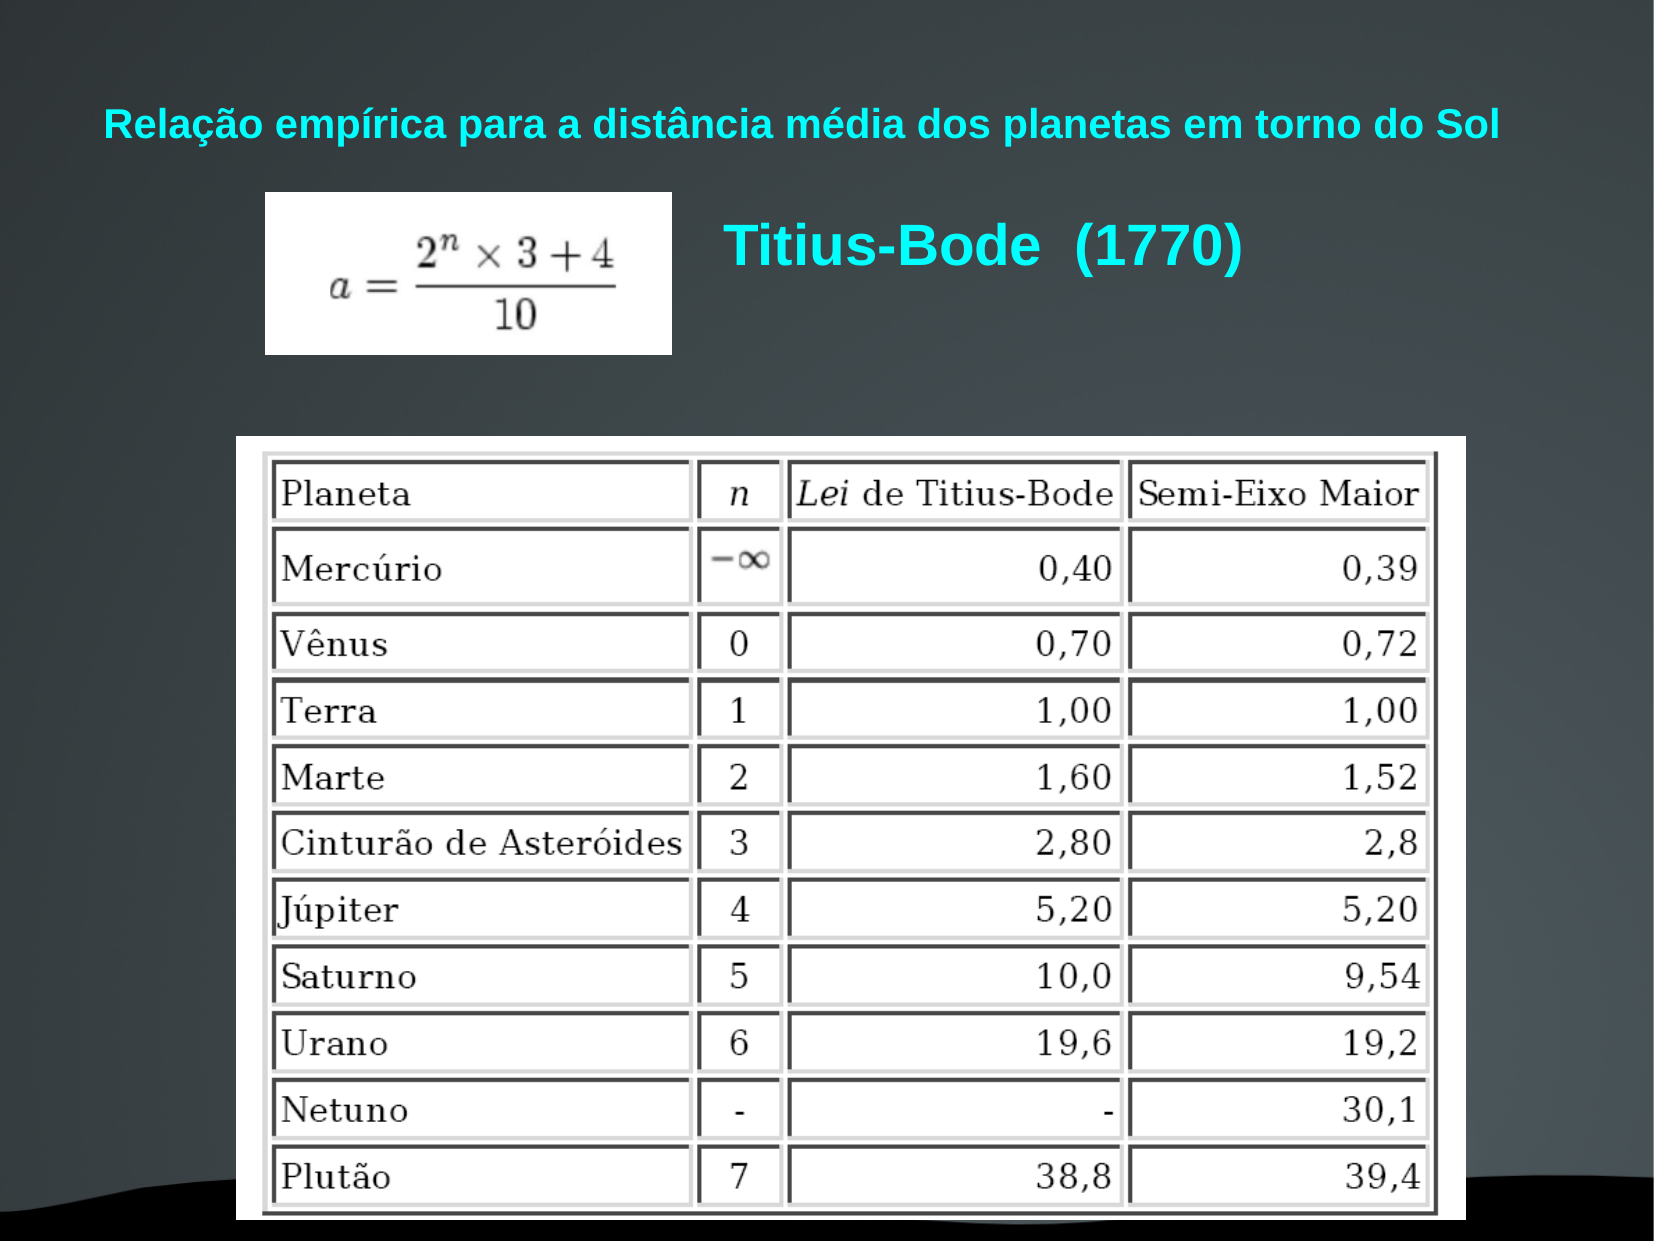

Relação empírica para a distância média dos planetas em torno do Sol
Titius-Bode (1770)